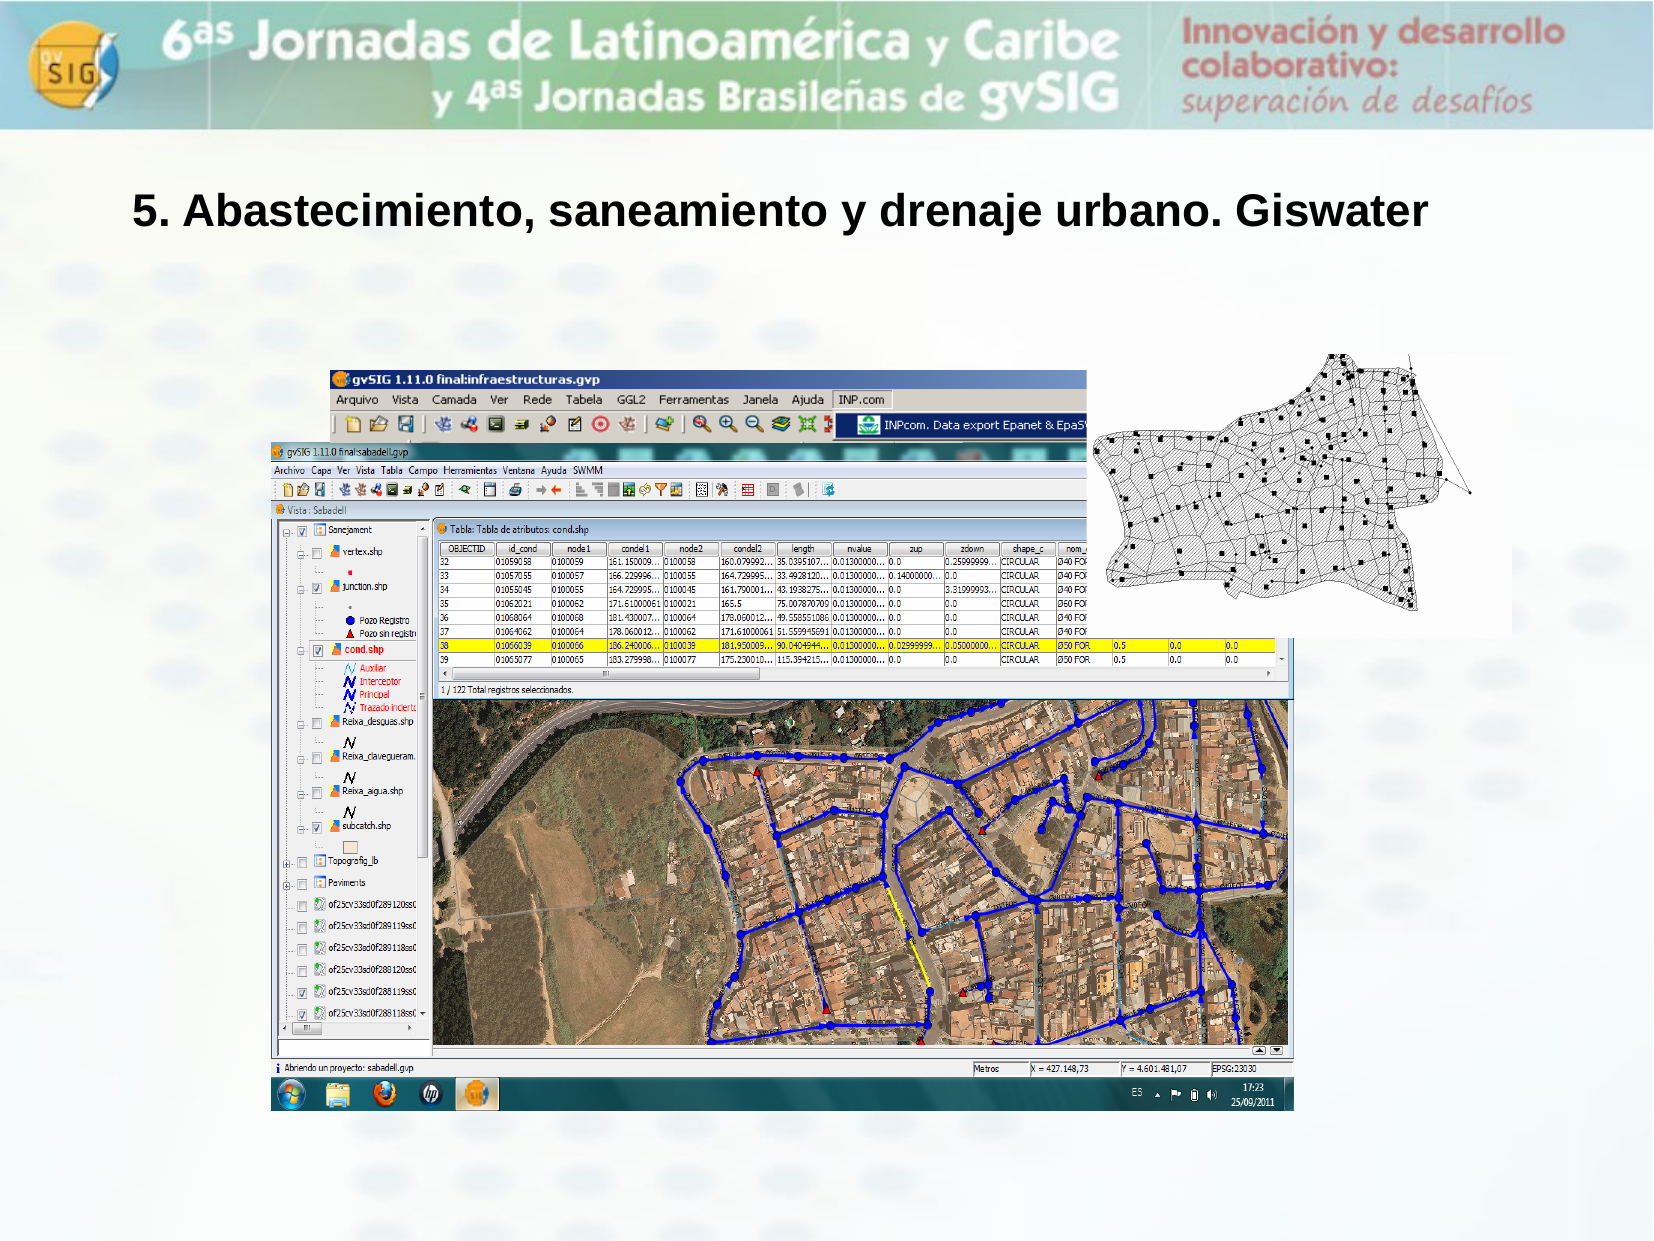

5. Abastecimiento, saneamiento y drenaje urbano. Giswater